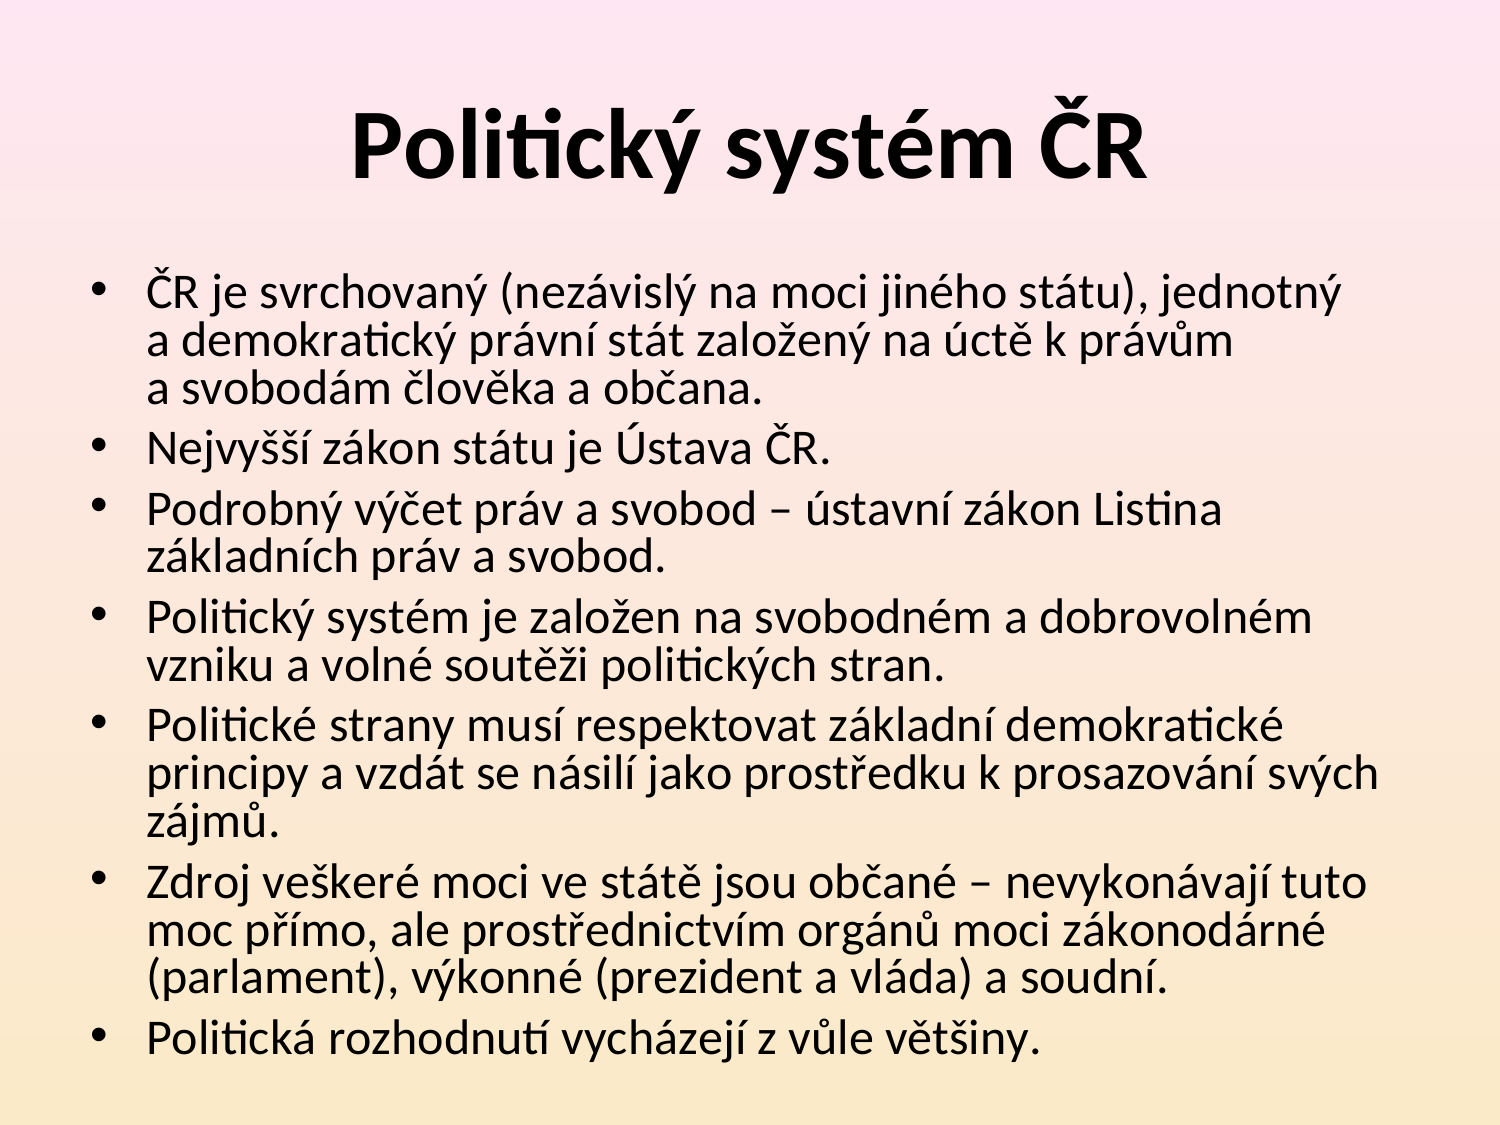

# Politický systém ČR
ČR je svrchovaný (nezávislý na moci jiného státu), jednotný
a demokratický právní stát založený na úctě k právům
a svobodám člověka a občana.
Nejvyšší zákon státu je Ústava ČR.
Podrobný výčet práv a svobod – ústavní zákon Listina základních práv a svobod.
Politický systém je založen na svobodném a dobrovolném vzniku a volné soutěži politických stran.
Politické strany musí respektovat základní demokratické principy a vzdát se násilí jako prostředku k prosazování svých zájmů.
Zdroj veškeré moci ve státě jsou občané – nevykonávají tuto moc přímo, ale prostřednictvím orgánů moci zákonodárné (parlament), výkonné (prezident a vláda) a soudní.
Politická rozhodnutí vycházejí z vůle většiny.